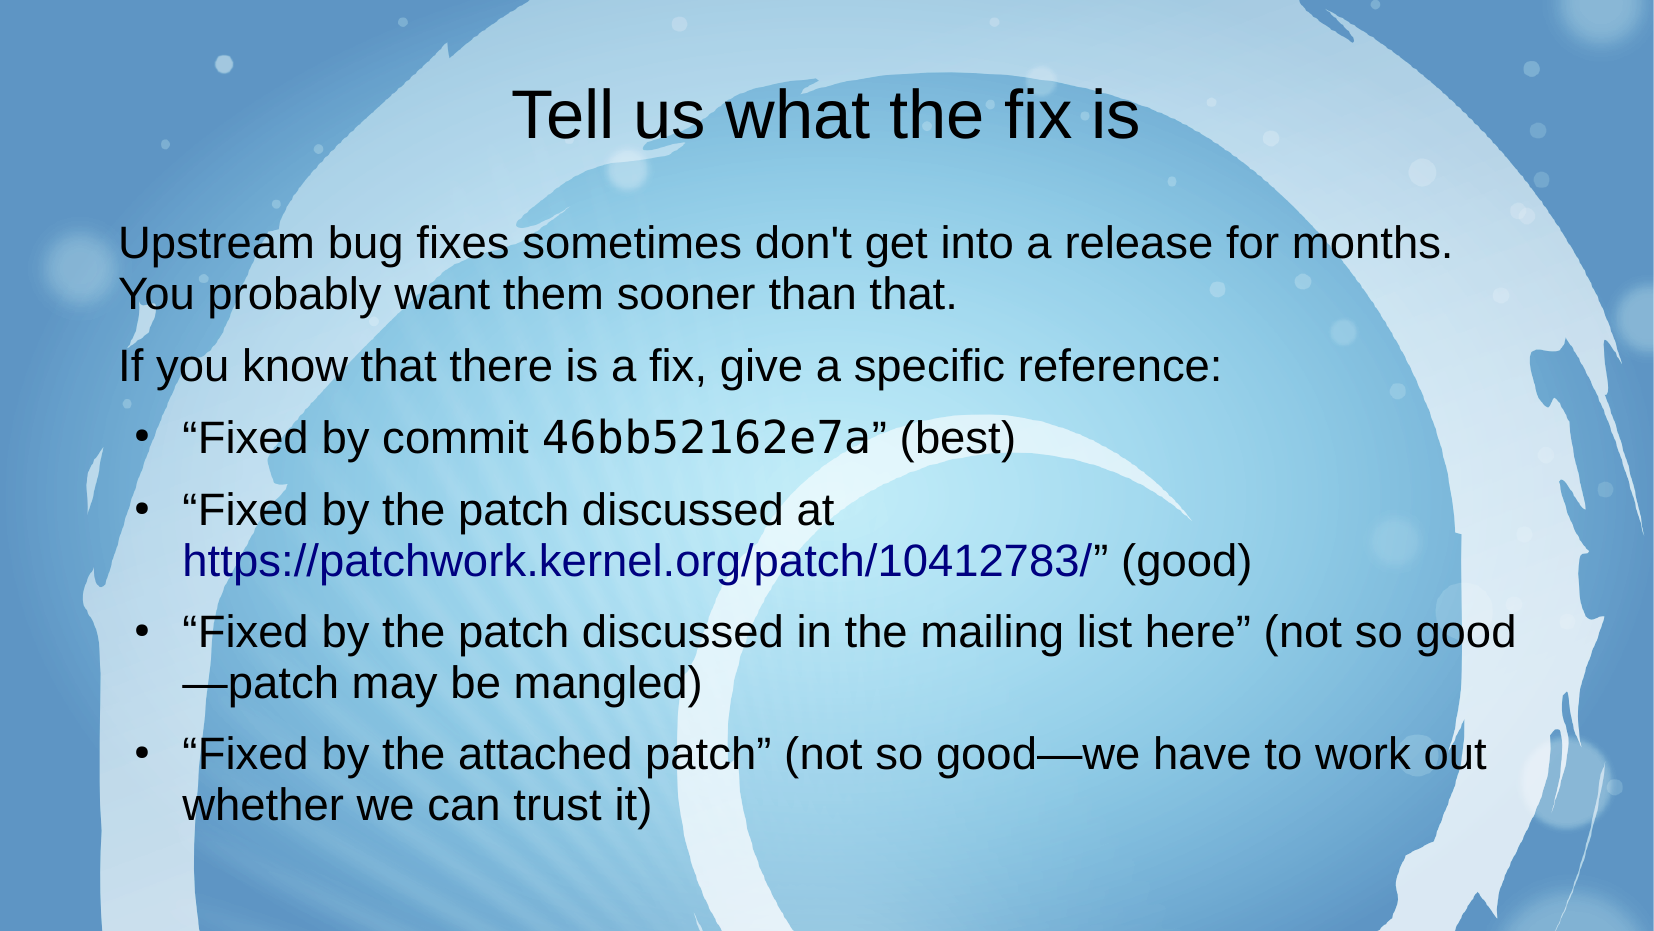

# Tell us what the fix is
Upstream bug fixes sometimes don't get into a release for months. You probably want them sooner than that.
If you know that there is a fix, give a specific reference:
“Fixed by commit 46bb52162e7a” (best)
“Fixed by the patch discussed at https://patchwork.kernel.org/patch/10412783/” (good)
“Fixed by the patch discussed in the mailing list here” (not so good—patch may be mangled)
“Fixed by the attached patch” (not so good—we have to work out whether we can trust it)